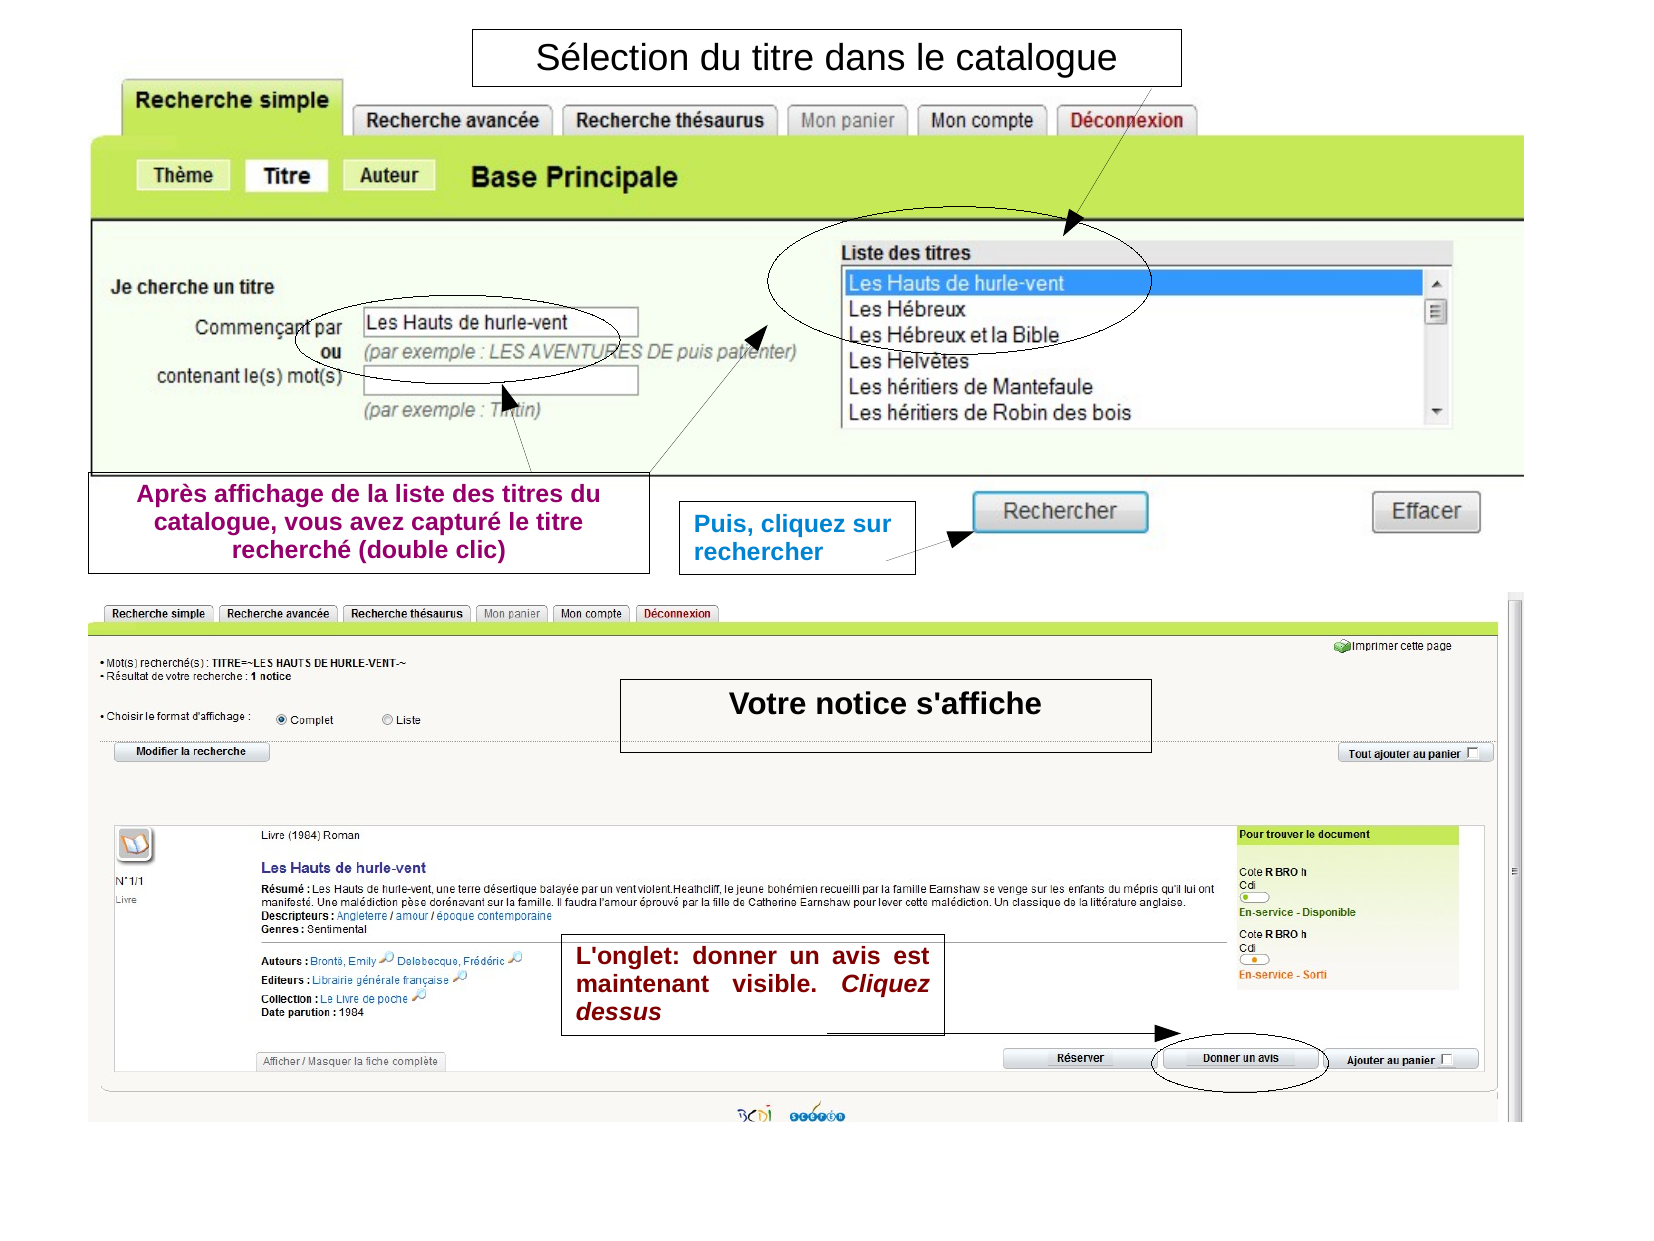

Sélection du titre dans le catalogue
Après affichage de la liste des titres du catalogue, vous avez capturé le titre recherché (double clic)
Puis, cliquez sur rechercher
Votre notice s'affiche
L'onglet: donner un avis est maintenant visible. Cliquez dessus